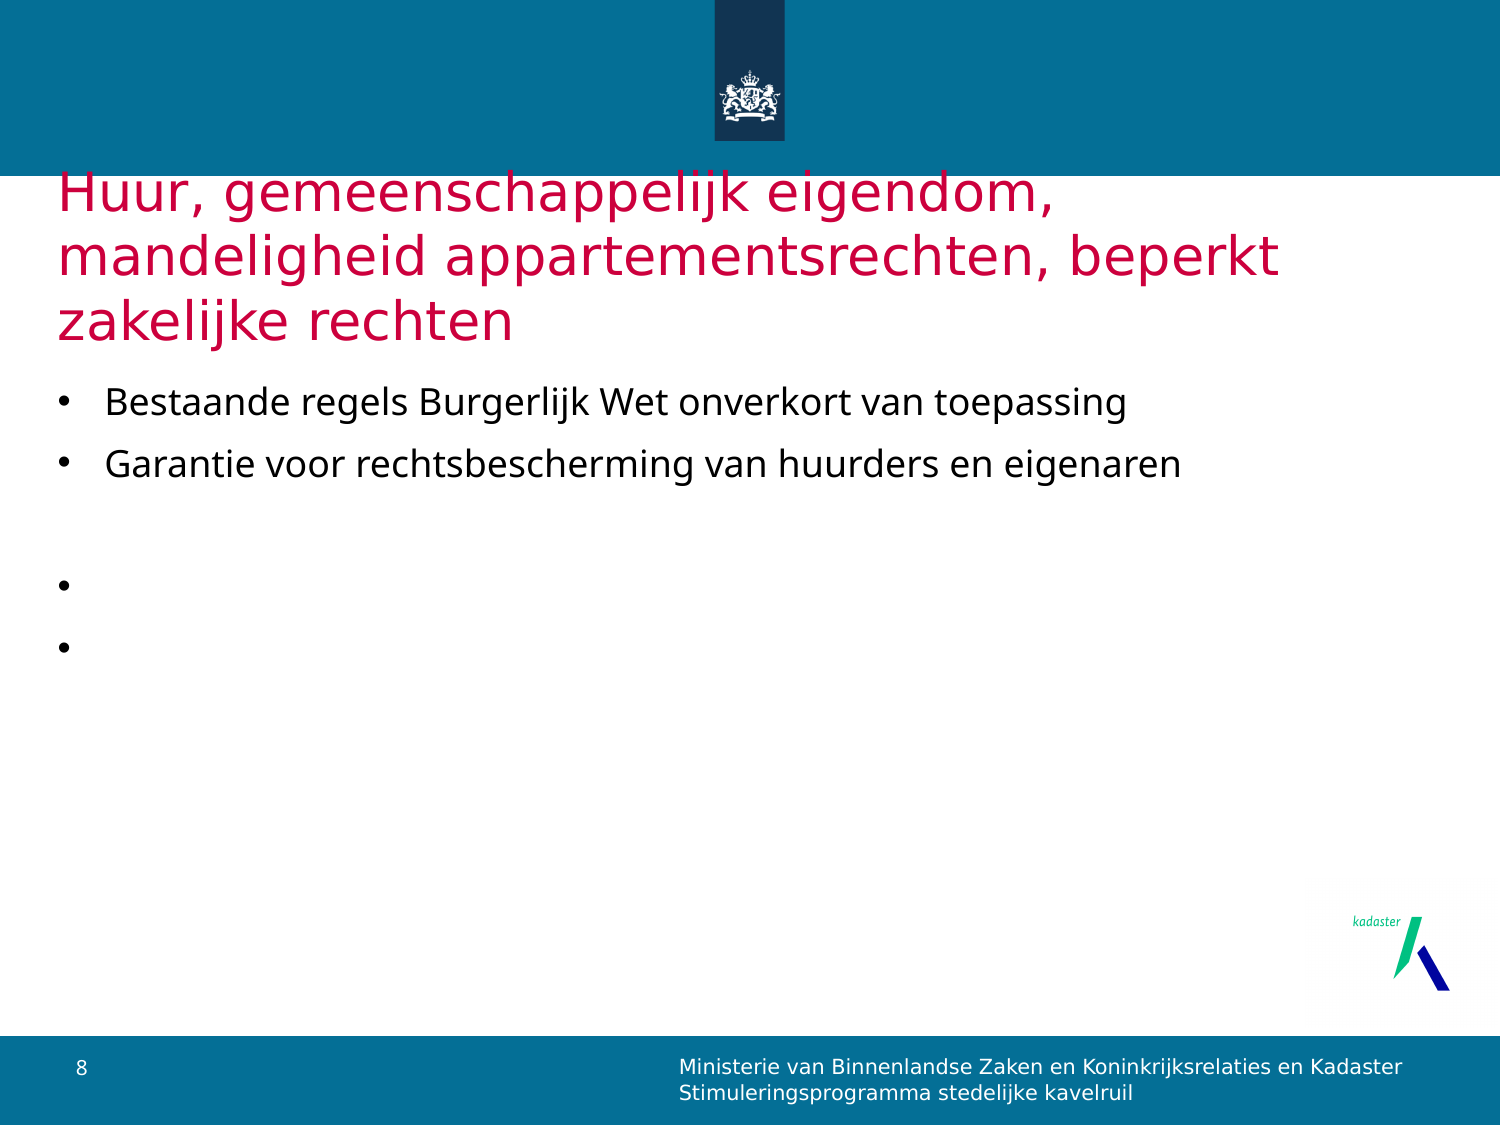

# Huur, gemeenschappelijk eigendom, mandeligheid appartementsrechten, beperkt zakelijke rechten
Bestaande regels Burgerlijk Wet onverkort van toepassing
Garantie voor rechtsbescherming van huurders en eigenaren
Ministerie van Binnenlandse Zaken en Koninkrijksrelaties en Kadaster
Stimuleringsprogramma stedelijke kavelruil